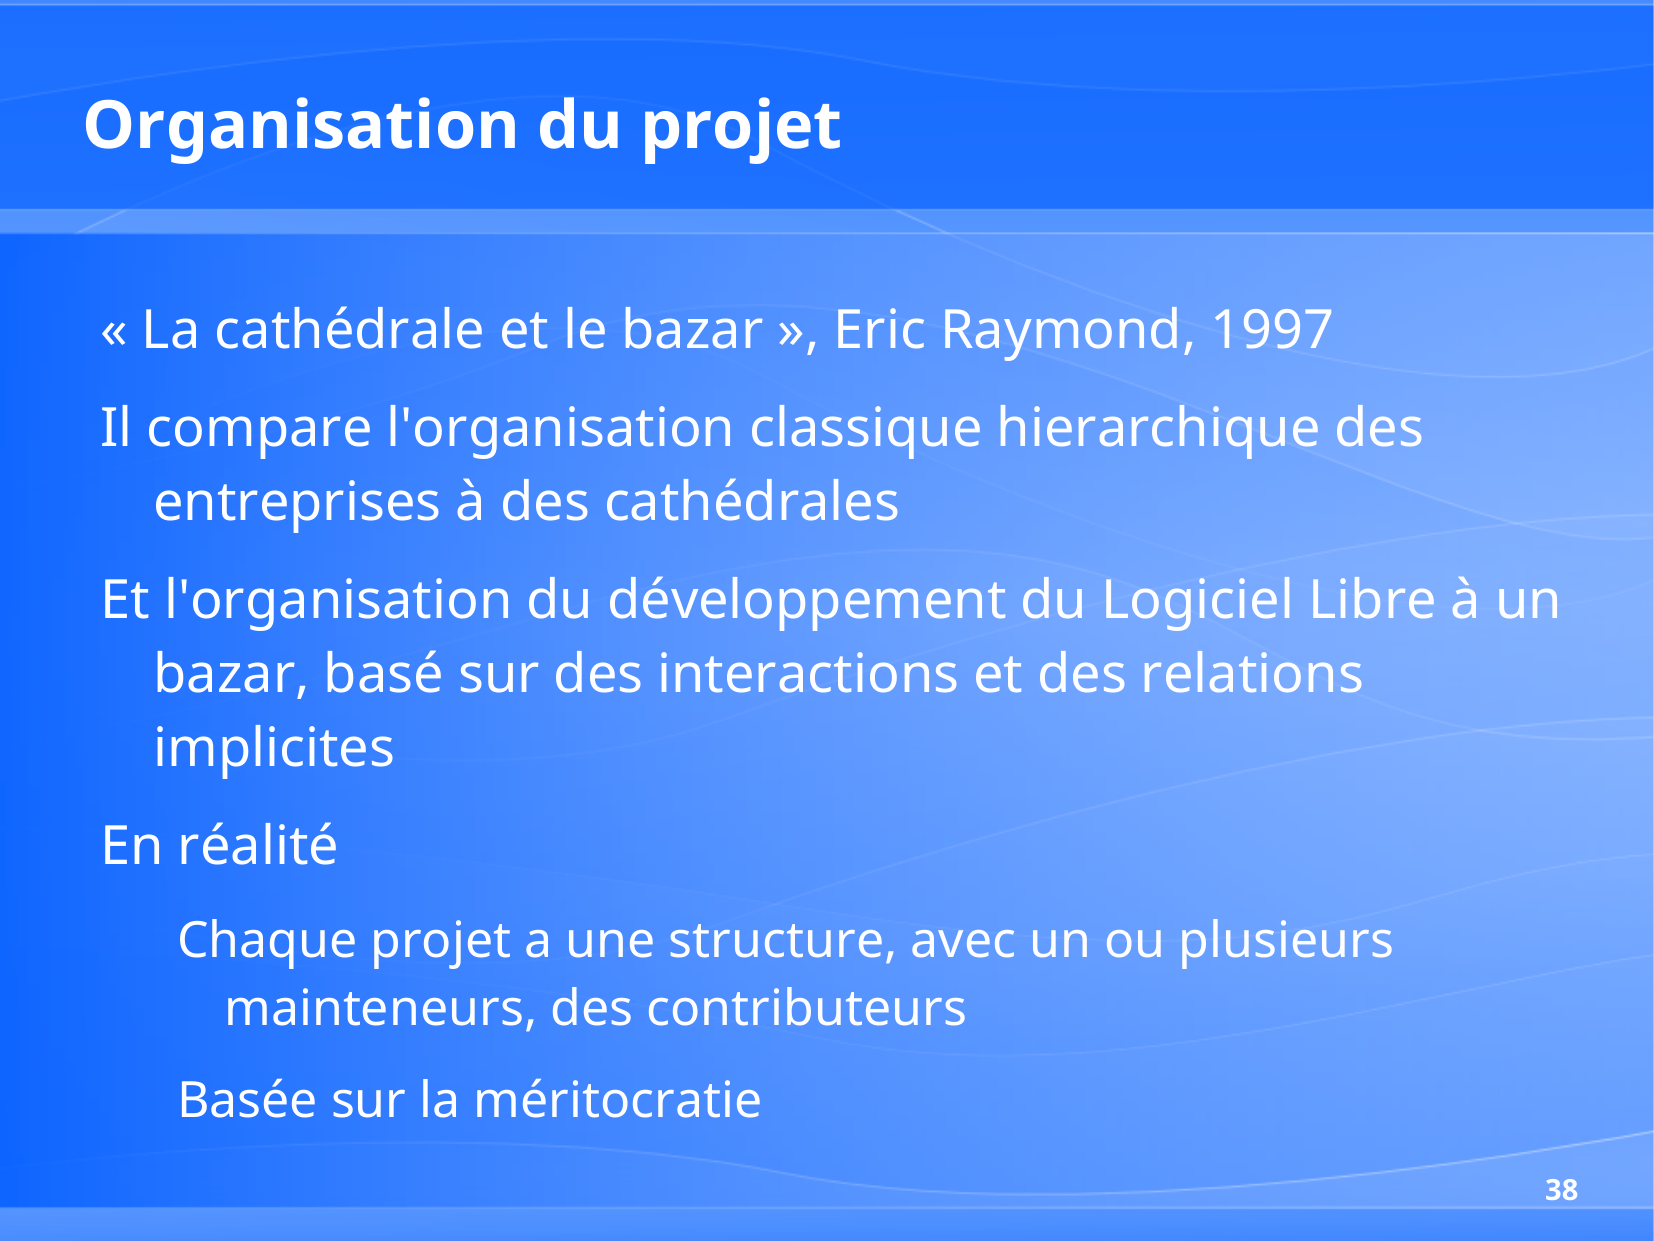

# Organisation du projet
« La cathédrale et le bazar », Eric Raymond, 1997
Il compare l'organisation classique hierarchique des entreprises à des cathédrales
Et l'organisation du développement du Logiciel Libre à un bazar, basé sur des interactions et des relations implicites
En réalité
Chaque projet a une structure, avec un ou plusieurs mainteneurs, des contributeurs
Basée sur la méritocratie
38